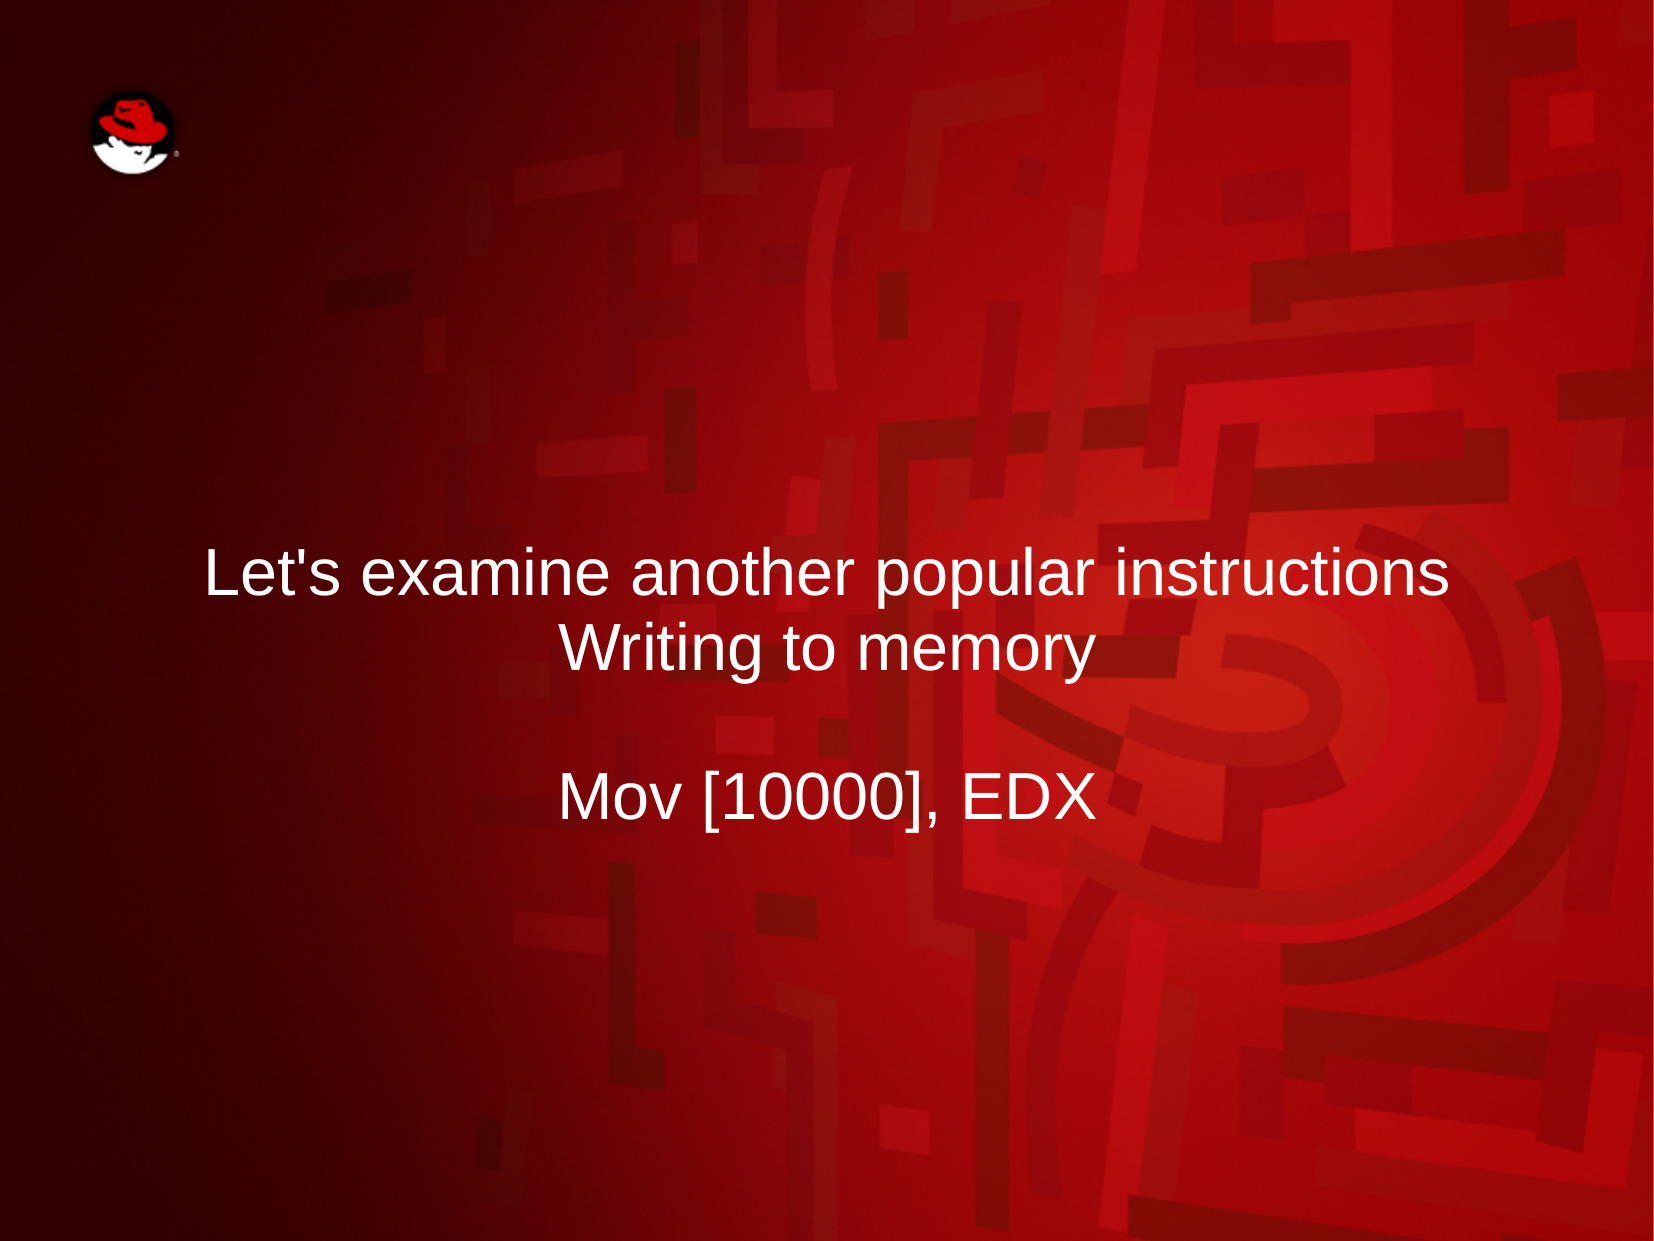

Let's examine another popular instructions
Writing to memory
Mov [10000], EDX